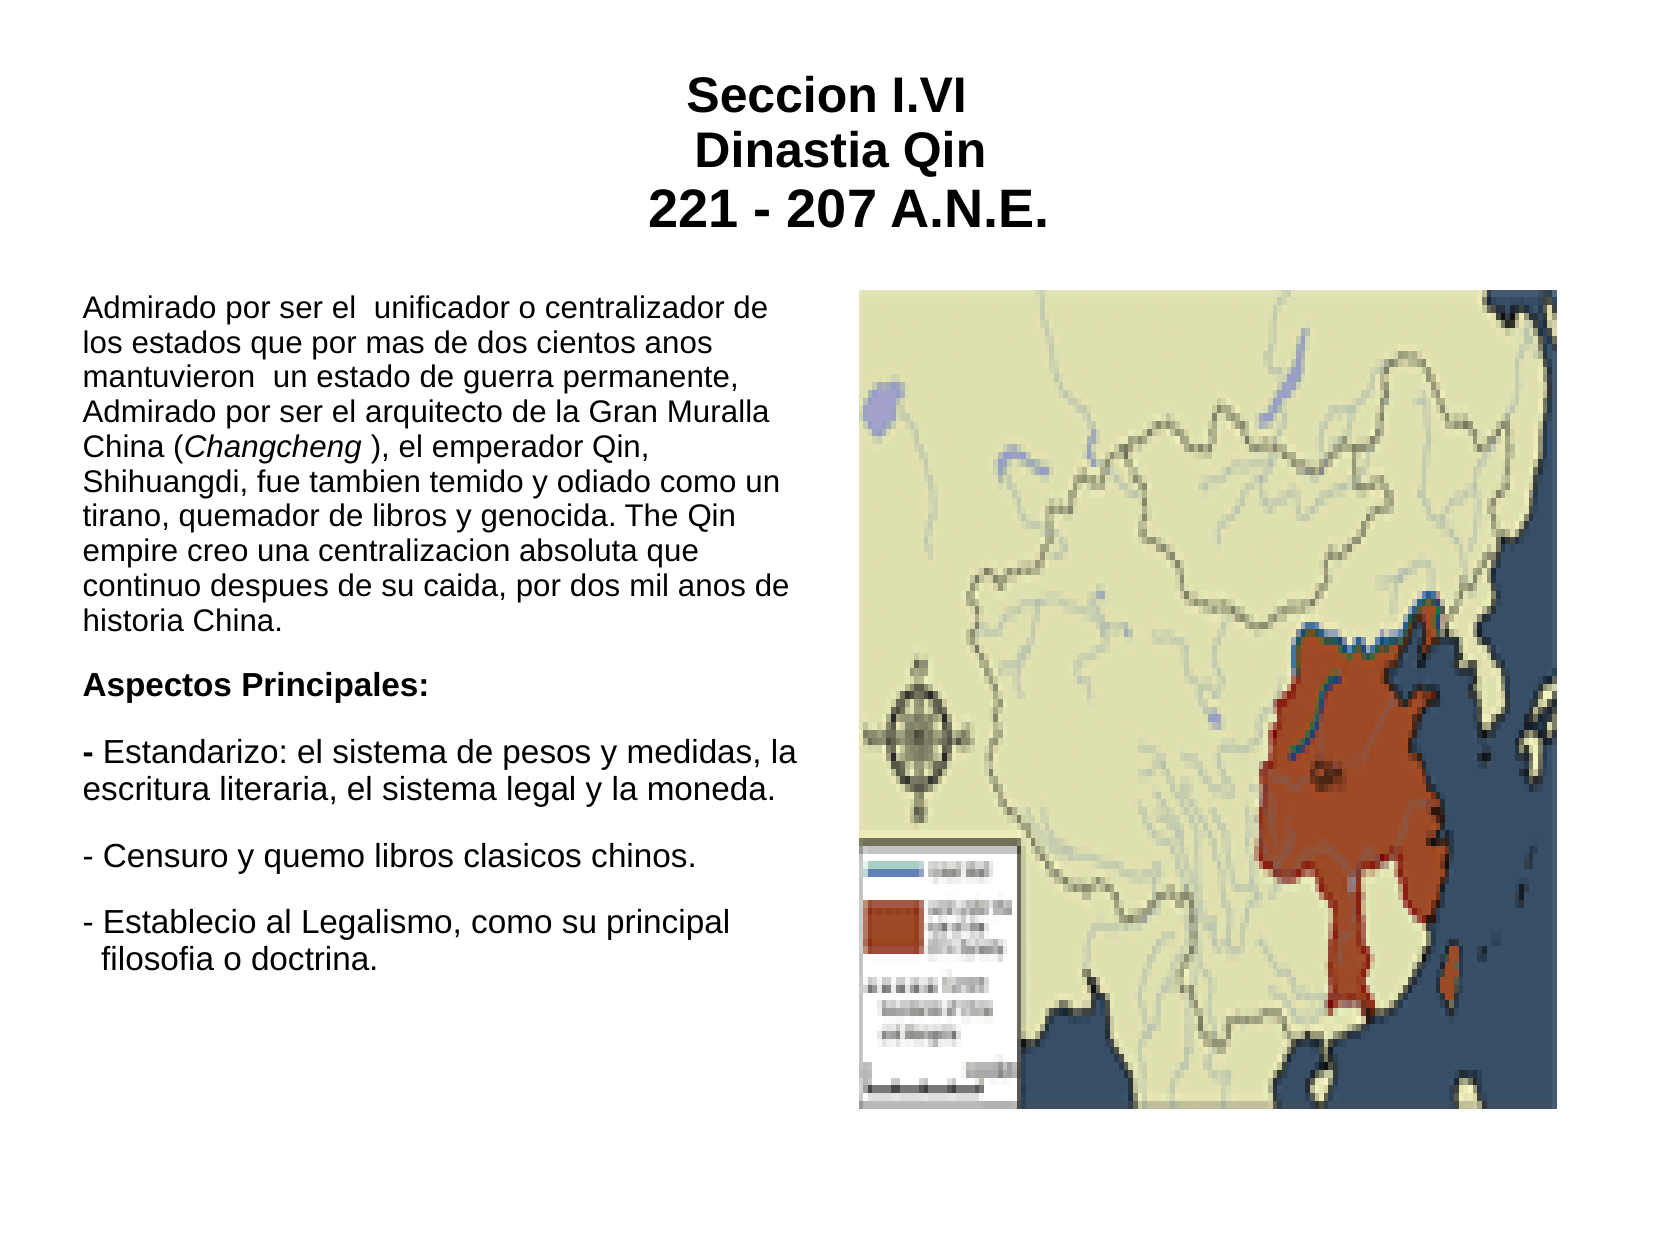

# Seccion I.VI Dinastia Qin 221 - 207 A.N.E.
Admirado por ser el unificador o centralizador de los estados que por mas de dos cientos anos mantuvieron un estado de guerra permanente, Admirado por ser el arquitecto de la Gran Muralla China (Changcheng ), el emperador Qin, Shihuangdi, fue tambien temido y odiado como un tirano, quemador de libros y genocida. The Qin empire creo una centralizacion absoluta que continuo despues de su caida, por dos mil anos de historia China.
Aspectos Principales:
- Estandarizo: el sistema de pesos y medidas, la escritura literaria, el sistema legal y la moneda.
- Censuro y quemo libros clasicos chinos.
- Establecio al Legalismo, como su principal filosofia o doctrina.